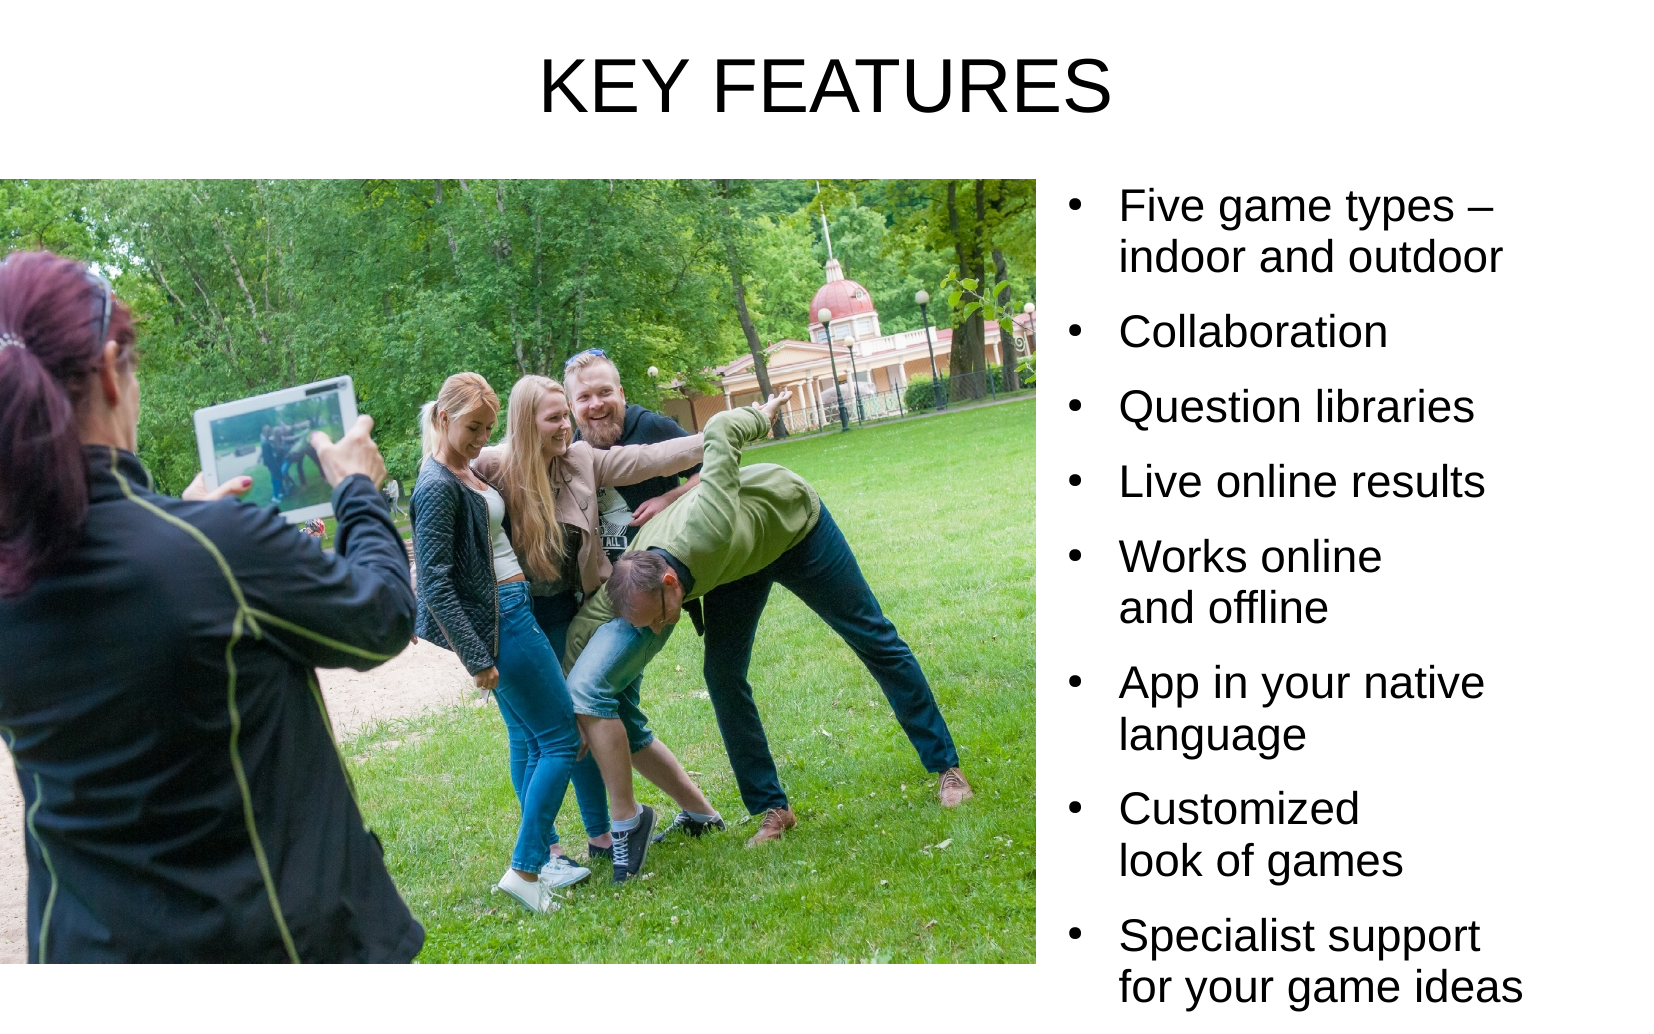

# KEY FEATURES
Five game types – indoor and outdoor
Collaboration
Question libraries
Live online results
Works online
and offline
App in your native
language
Customized
look of games
Specialist support
for your game ideas